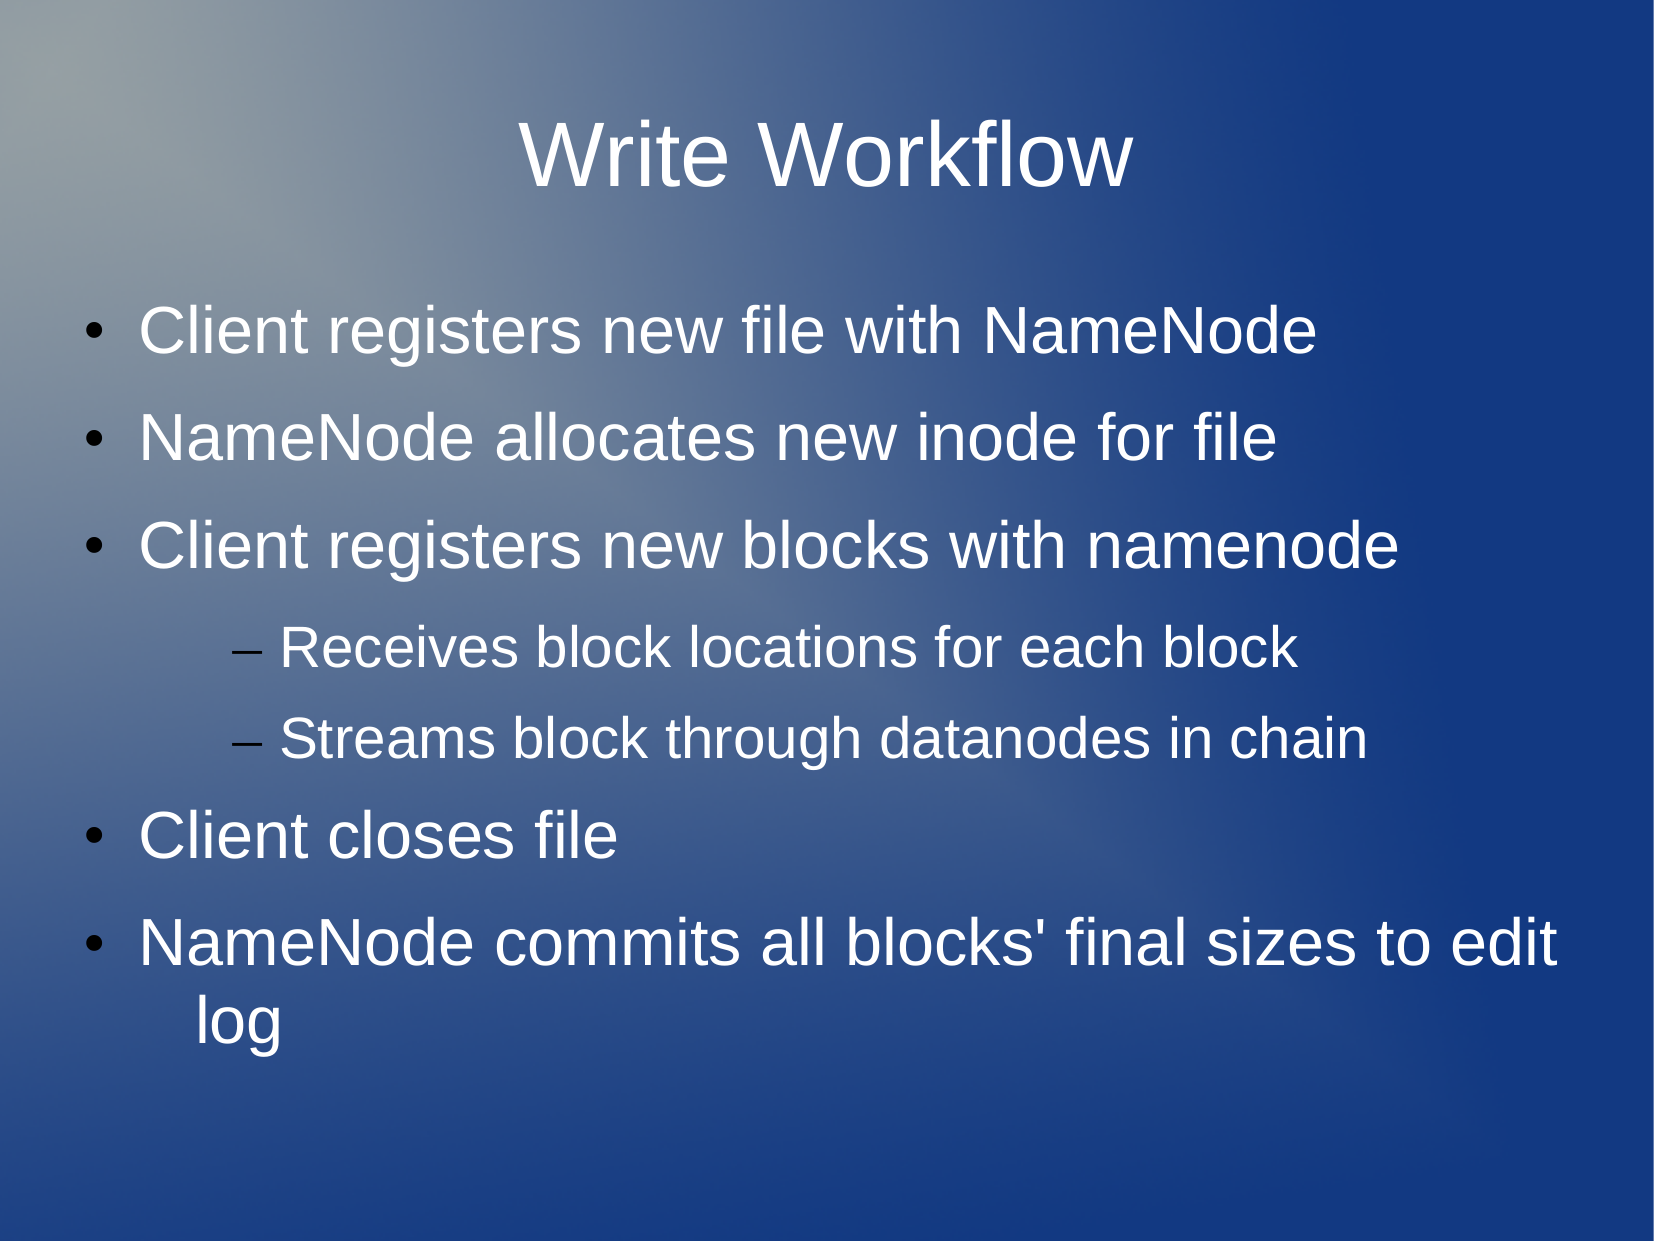

# Write Workflow
Client registers new file with NameNode
NameNode allocates new inode for file
Client registers new blocks with namenode
Receives block locations for each block
Streams block through datanodes in chain
Client closes file
NameNode commits all blocks' final sizes to edit log